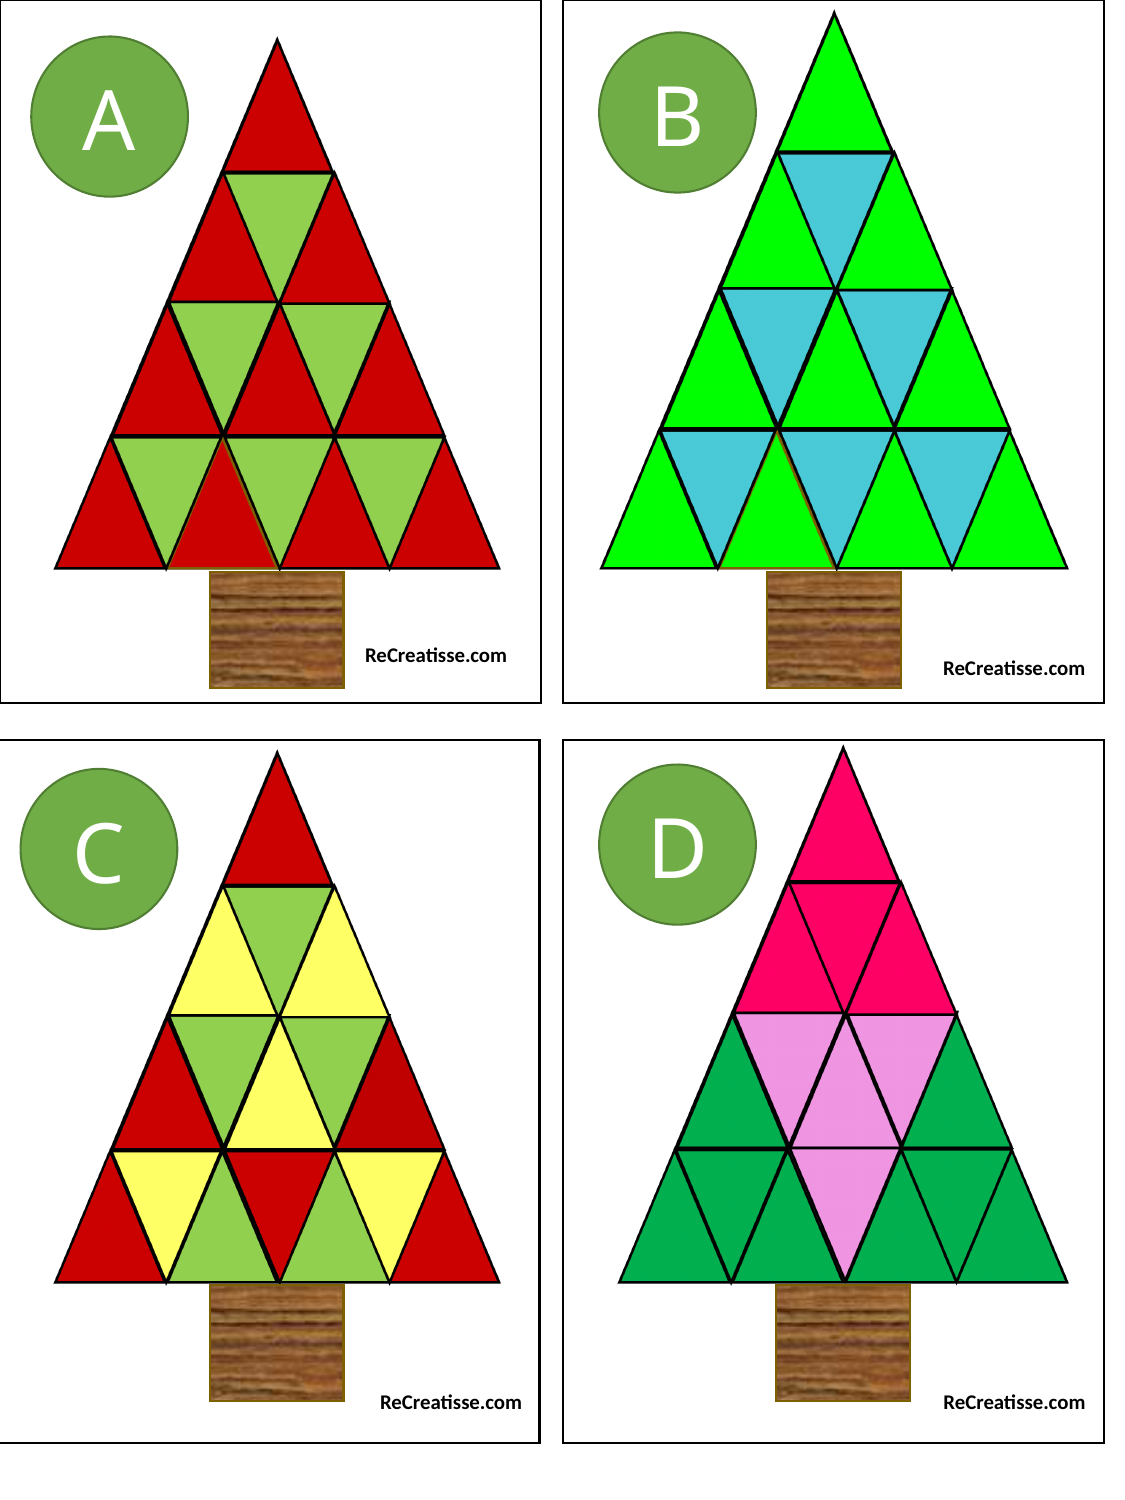

B
A
ReCreatisse.com
ReCreatisse.com
D
C
ReCreatisse.com
ReCreatisse.com